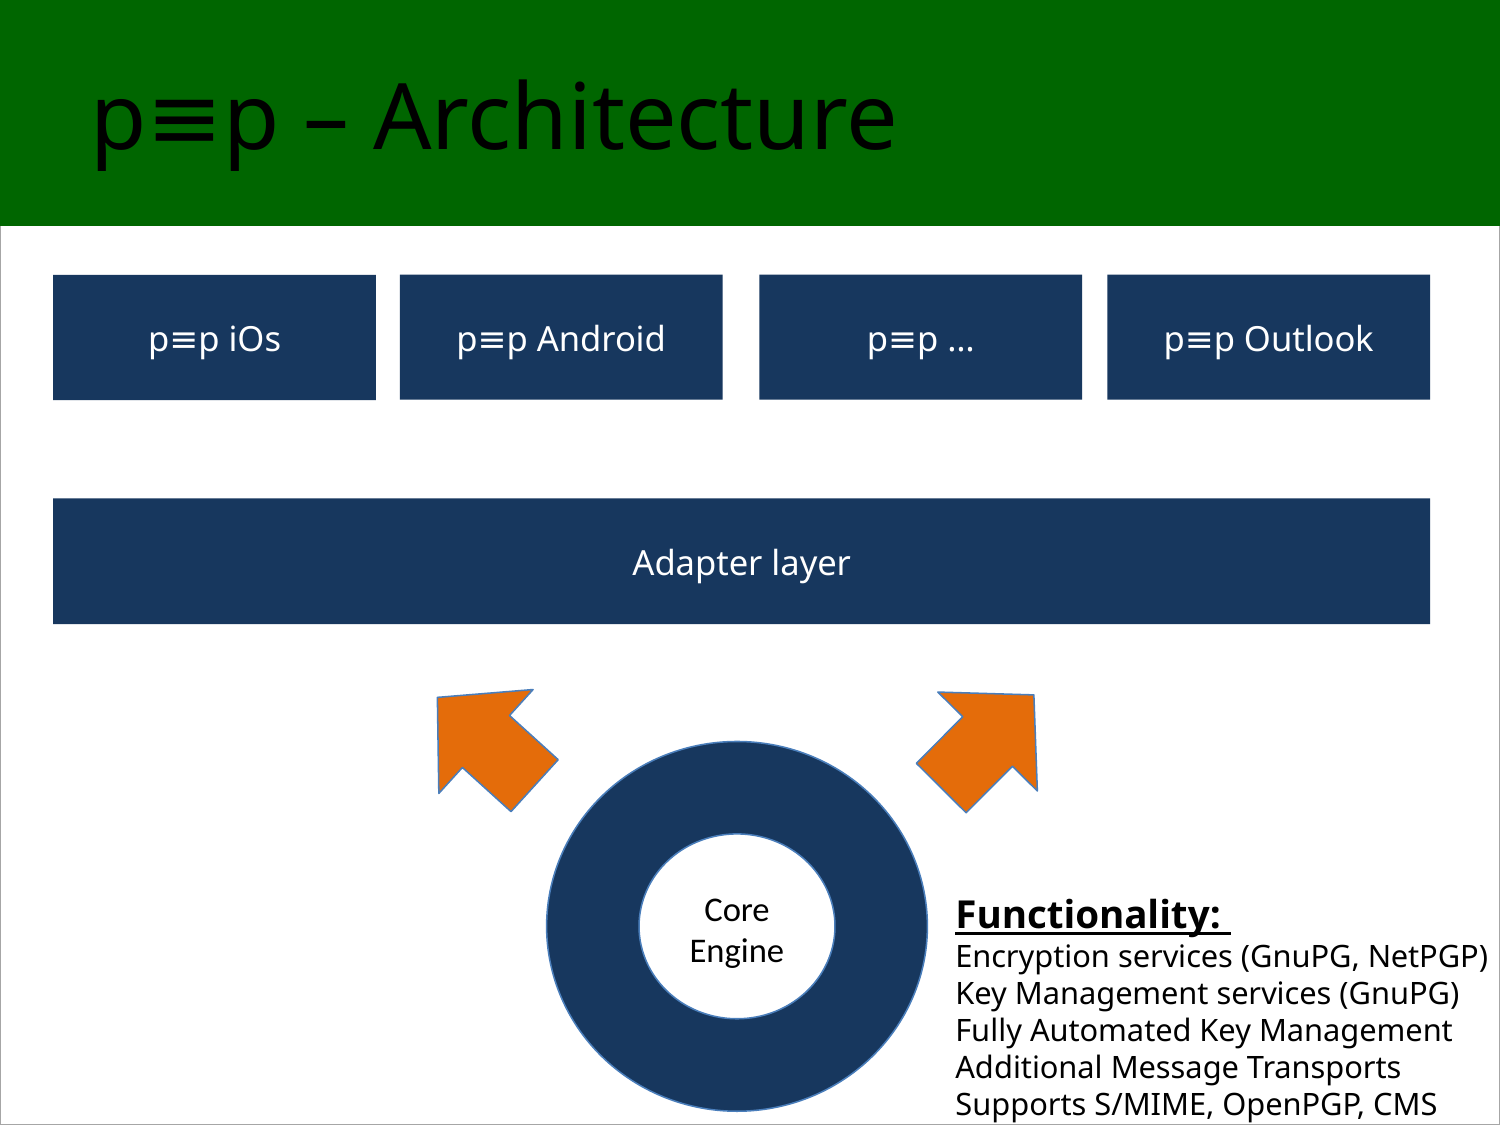

# p≡p – Architecture
p≡p Android
p≡p …
p≡p Outlook
p≡p iOs
Adapter layer
Core
Engine
Functionality:
Encryption services (GnuPG, NetPGP)
Key Management services (GnuPG)
Fully Automated Key Management
Additional Message Transports
Supports S/MIME, OpenPGP, CMS